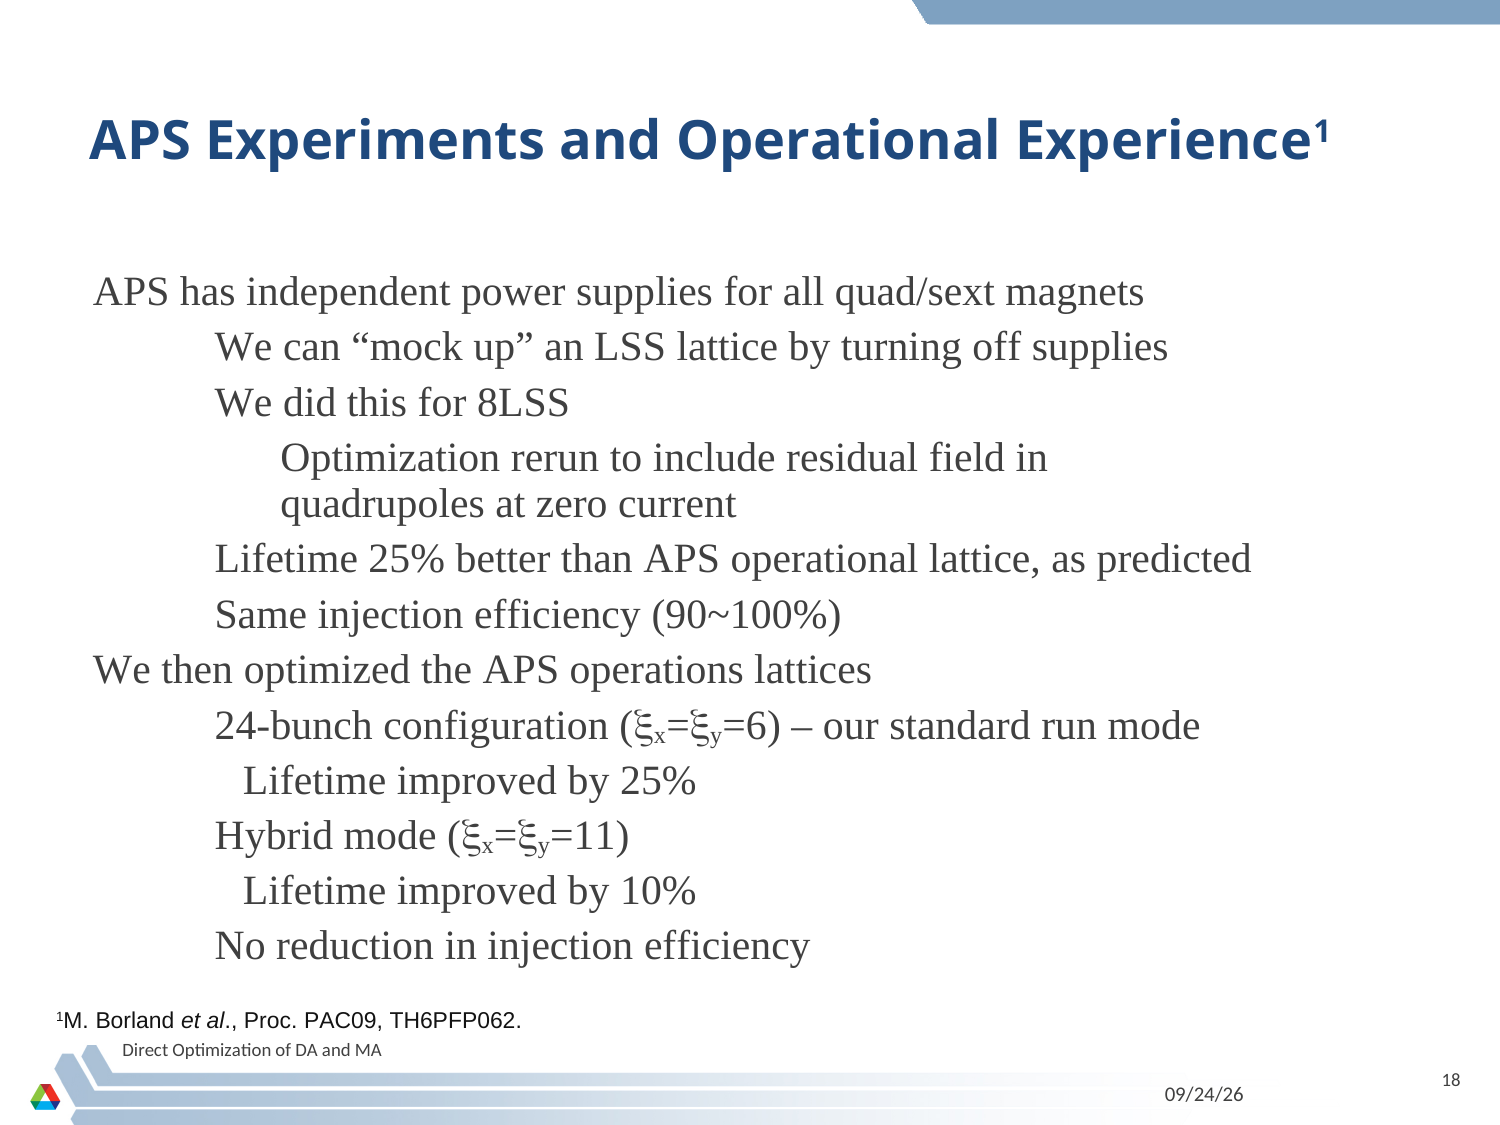

# APS Experiments and Operational Experience1
APS has independent power supplies for all quad/sext magnets
We can “mock up” an LSS lattice by turning off supplies
We did this for 8LSS
Optimization rerun to include residual field in
quadrupoles at zero current
Lifetime 25% better than APS operational lattice, as predicted
Same injection efficiency (90~100%)
We then optimized the APS operations lattices
24-bunch configuration (x=y=6) – our standard run mode
Lifetime improved by 25%
Hybrid mode (x=y=11)
Lifetime improved by 10%
No reduction in injection efficiency
1M. Borland et al., Proc. PAC09, TH6PFP062.
Direct Optimization of DA and MA
18
1M. Belgrounne et al., Proc. PAC03, 896-898 (2003).